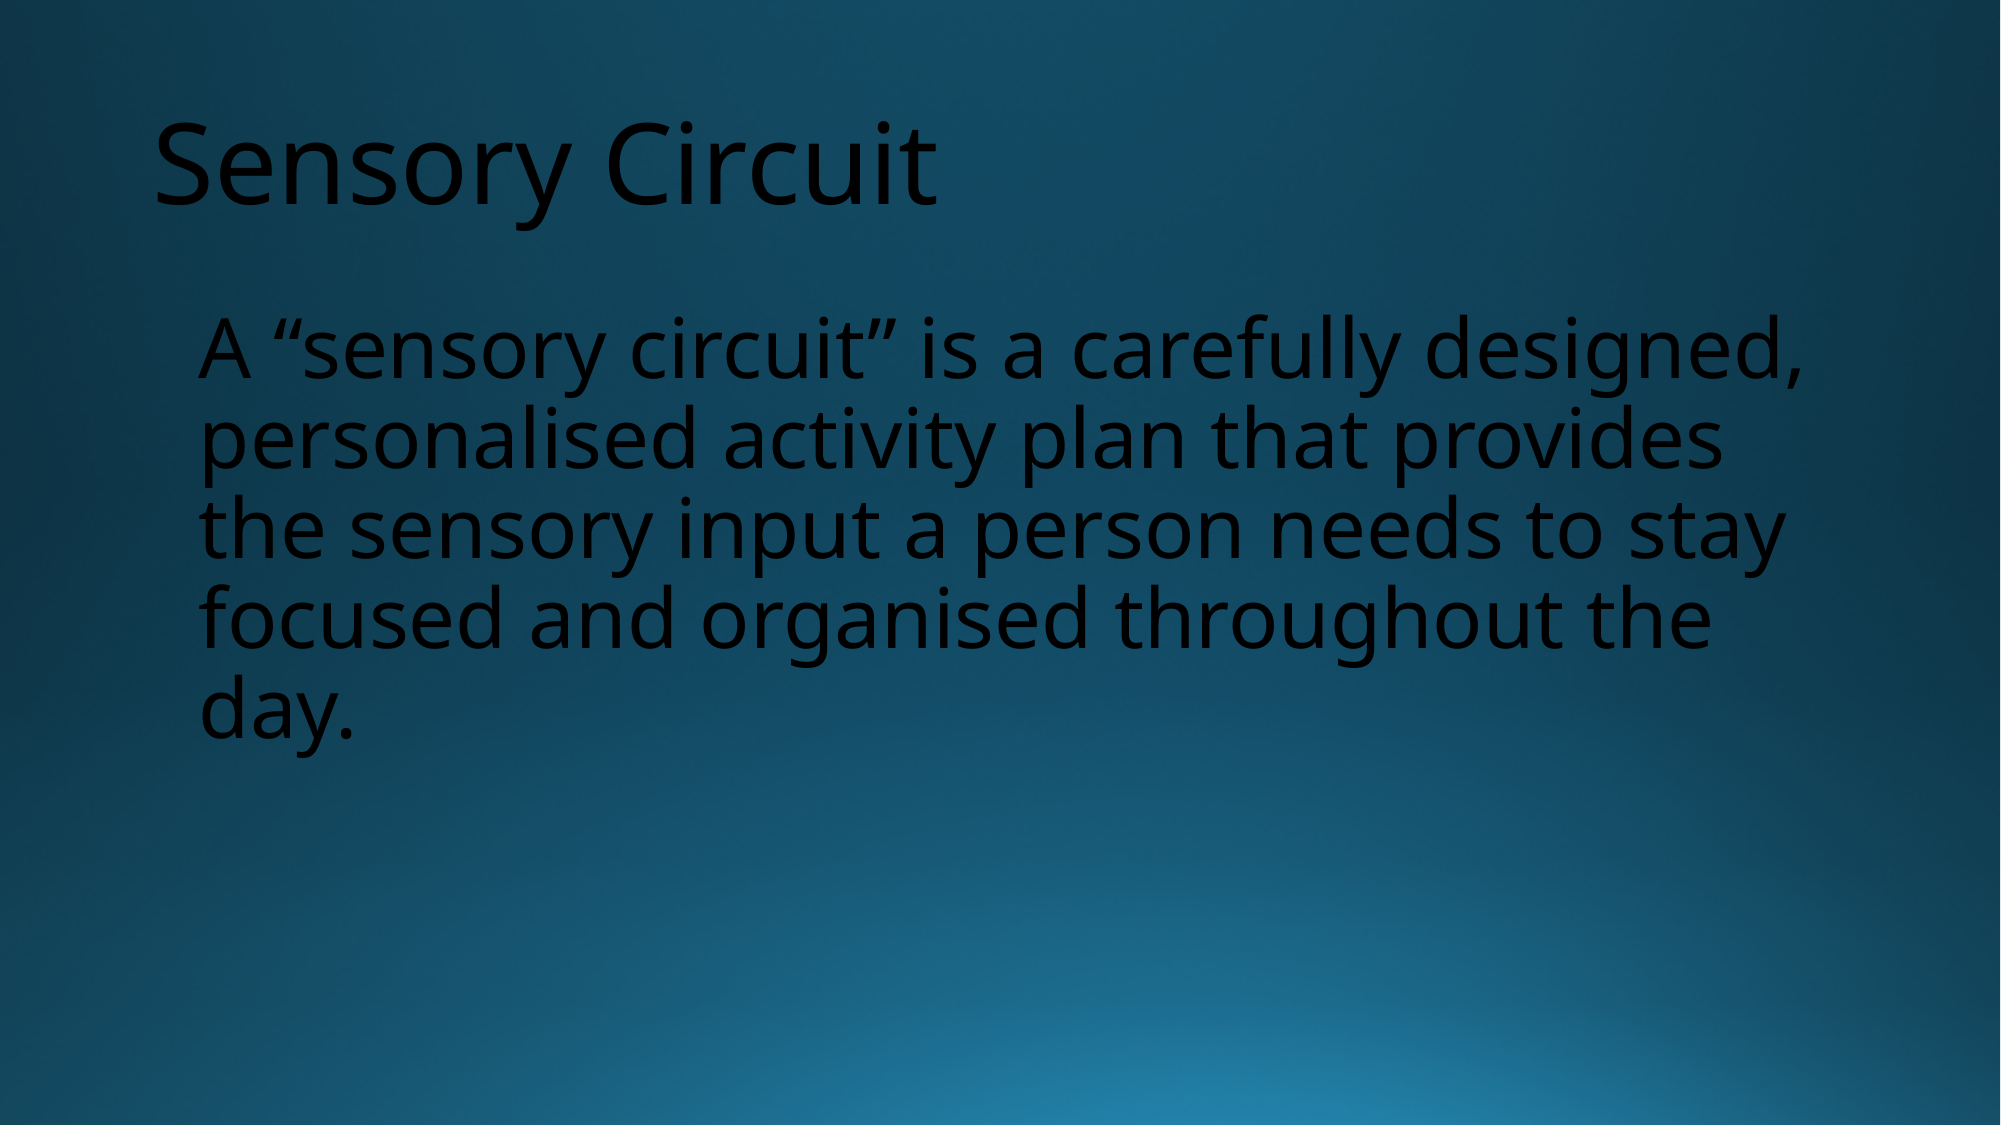

# Sensory Circuit
A “sensory circuit” is a carefully designed, personalised activity plan that provides the sensory input a person needs to stay focused and organised throughout the day.